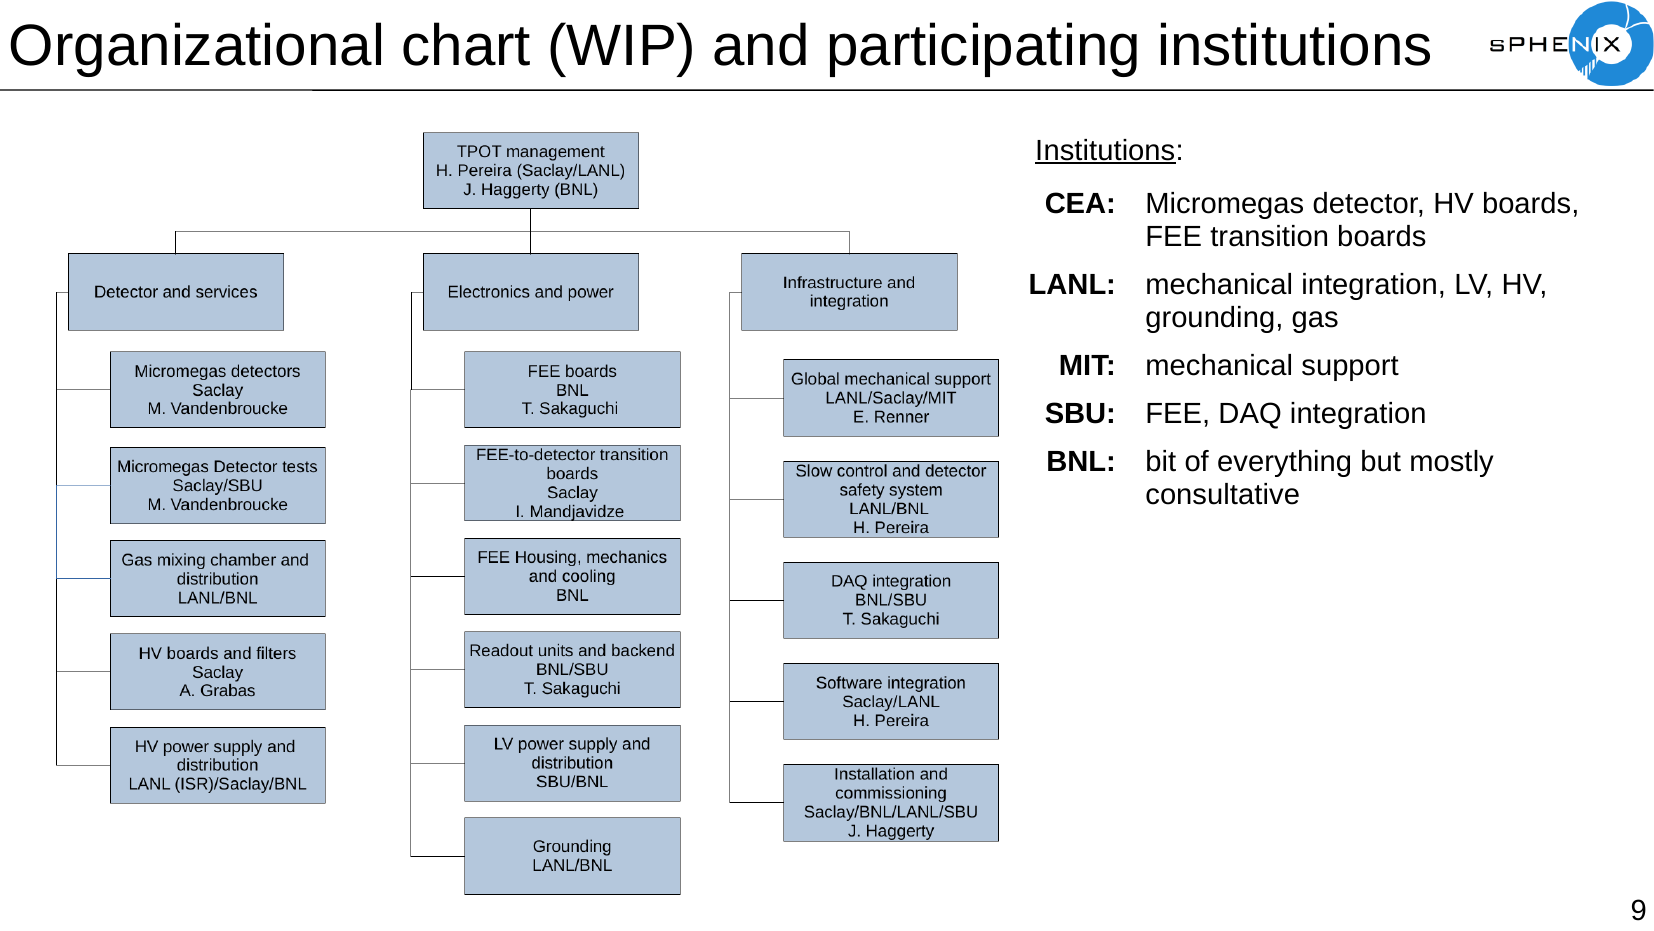

# Organizational chart (WIP) and participating institutions
Institutions:
| CEA: | Micromegas detector, HV boards, FEE transition boards |
| --- | --- |
| LANL: | mechanical integration, LV, HV, grounding, gas |
| MIT: | mechanical support |
| SBU: | FEE, DAQ integration |
| BNL: | bit of everything but mostly consultative |